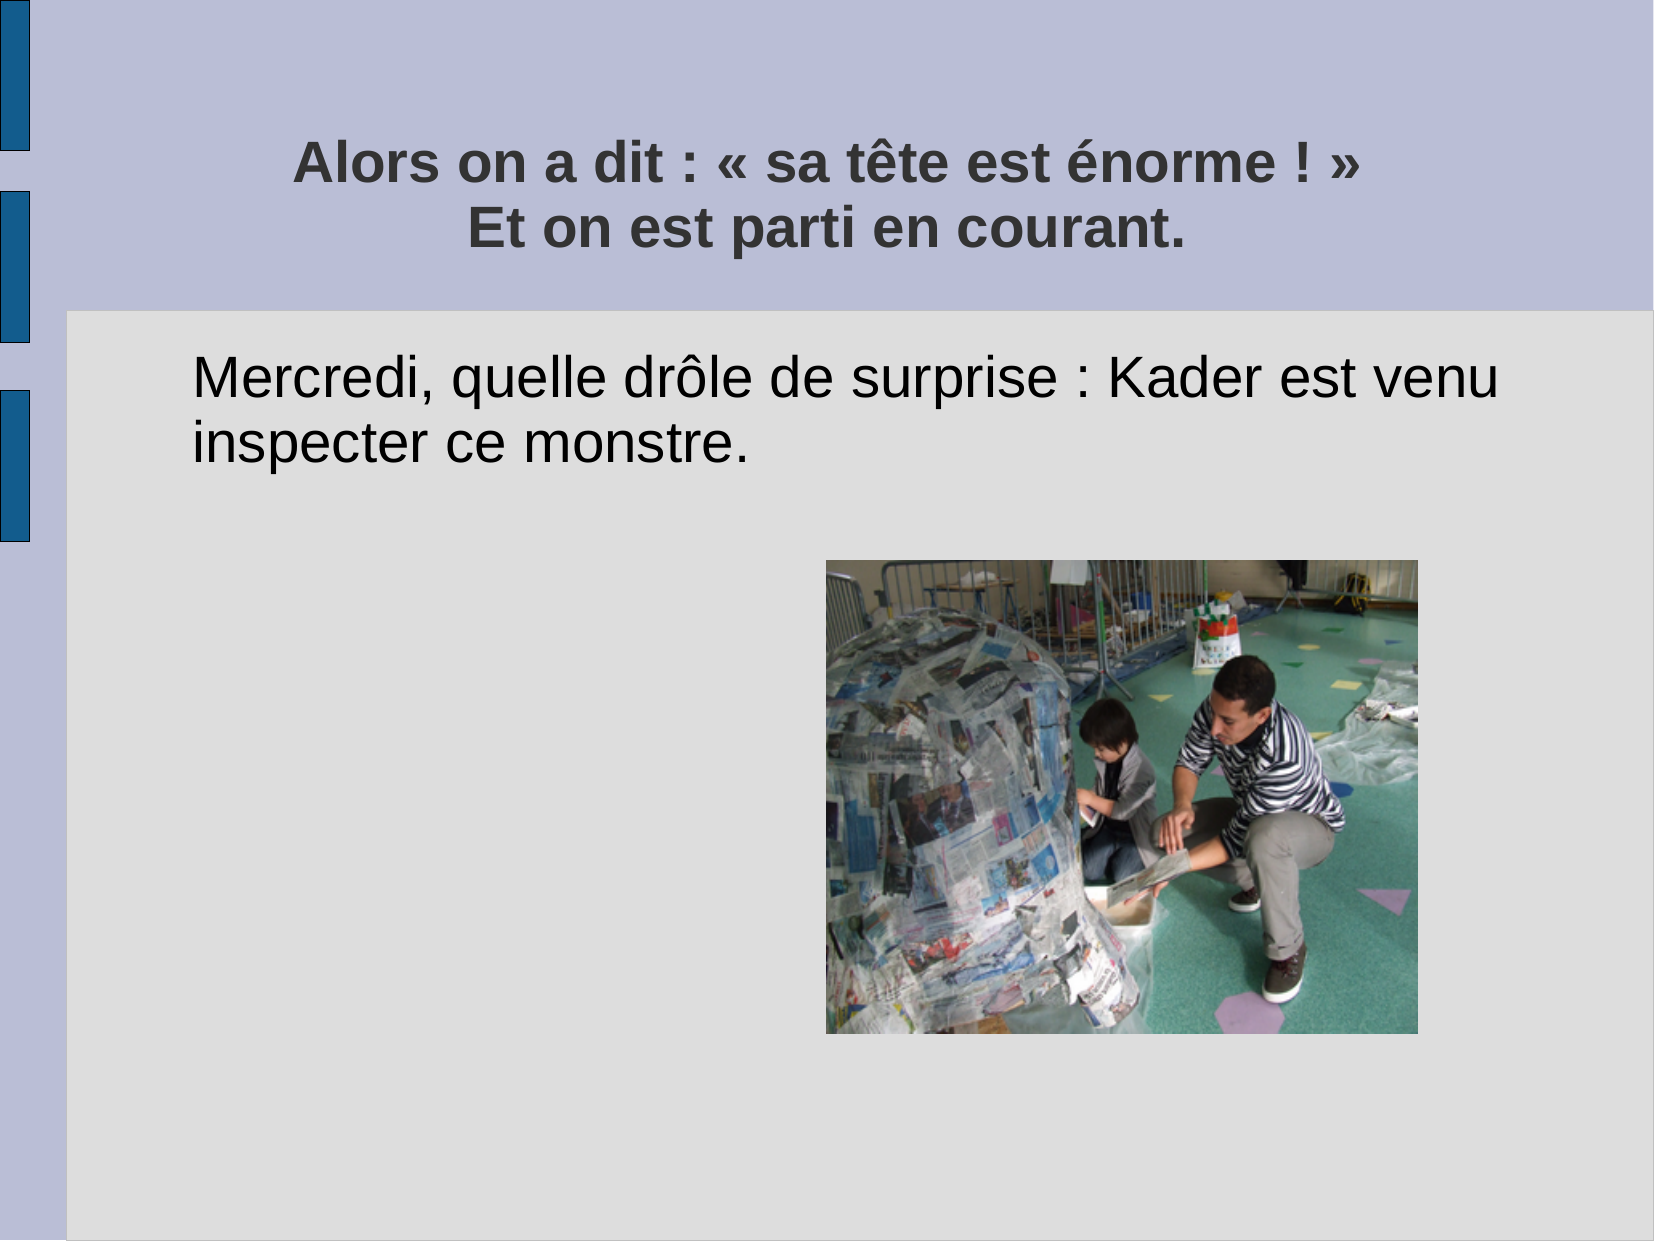

# Alors on a dit : « sa tête est énorme ! » Et on est parti en courant.
Mercredi, quelle drôle de surprise : Kader est venu inspecter ce monstre.